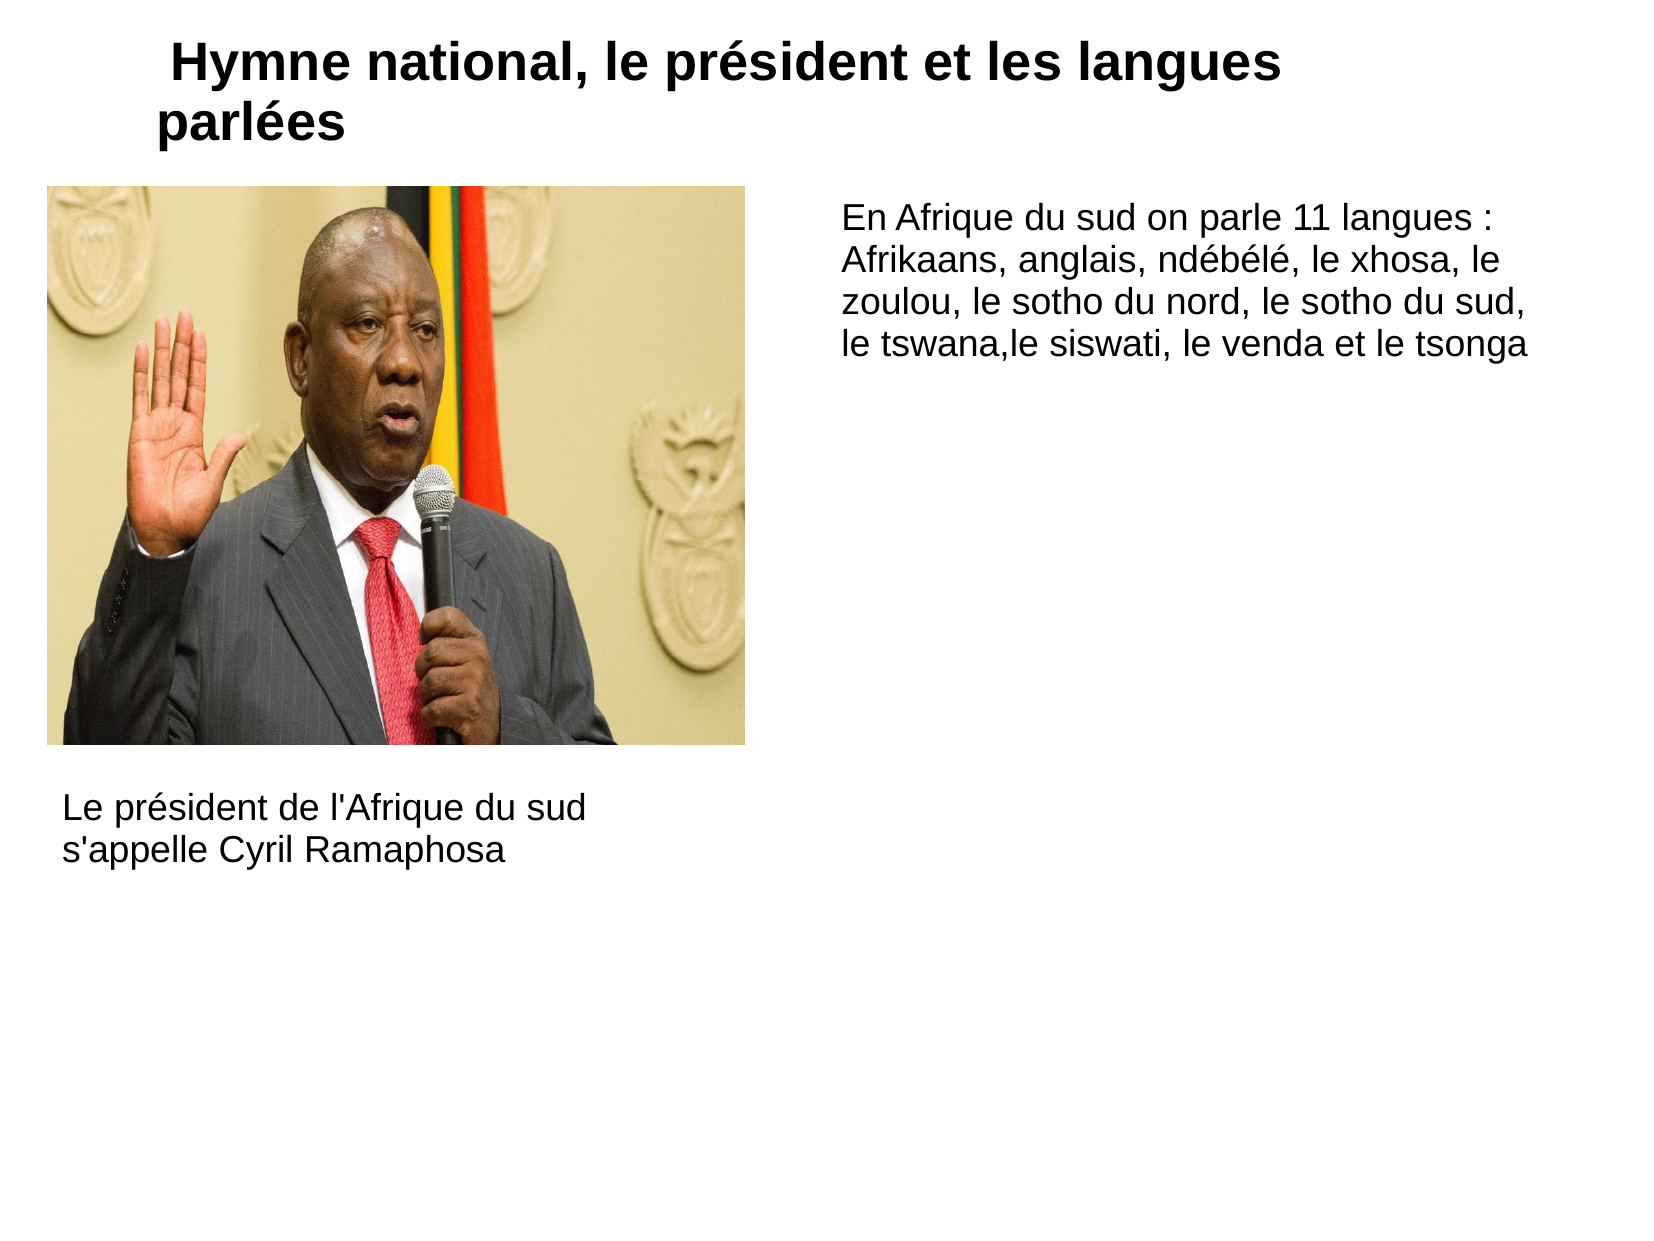

Hymne national, le président et les langues parlées
En Afrique du sud on parle 11 langues : Afrikaans, anglais, ndébélé, le xhosa, le zoulou, le sotho du nord, le sotho du sud, le tswana,le siswati, le venda et le tsonga
Le président de l'Afrique du sud s'appelle Cyril Ramaphosa